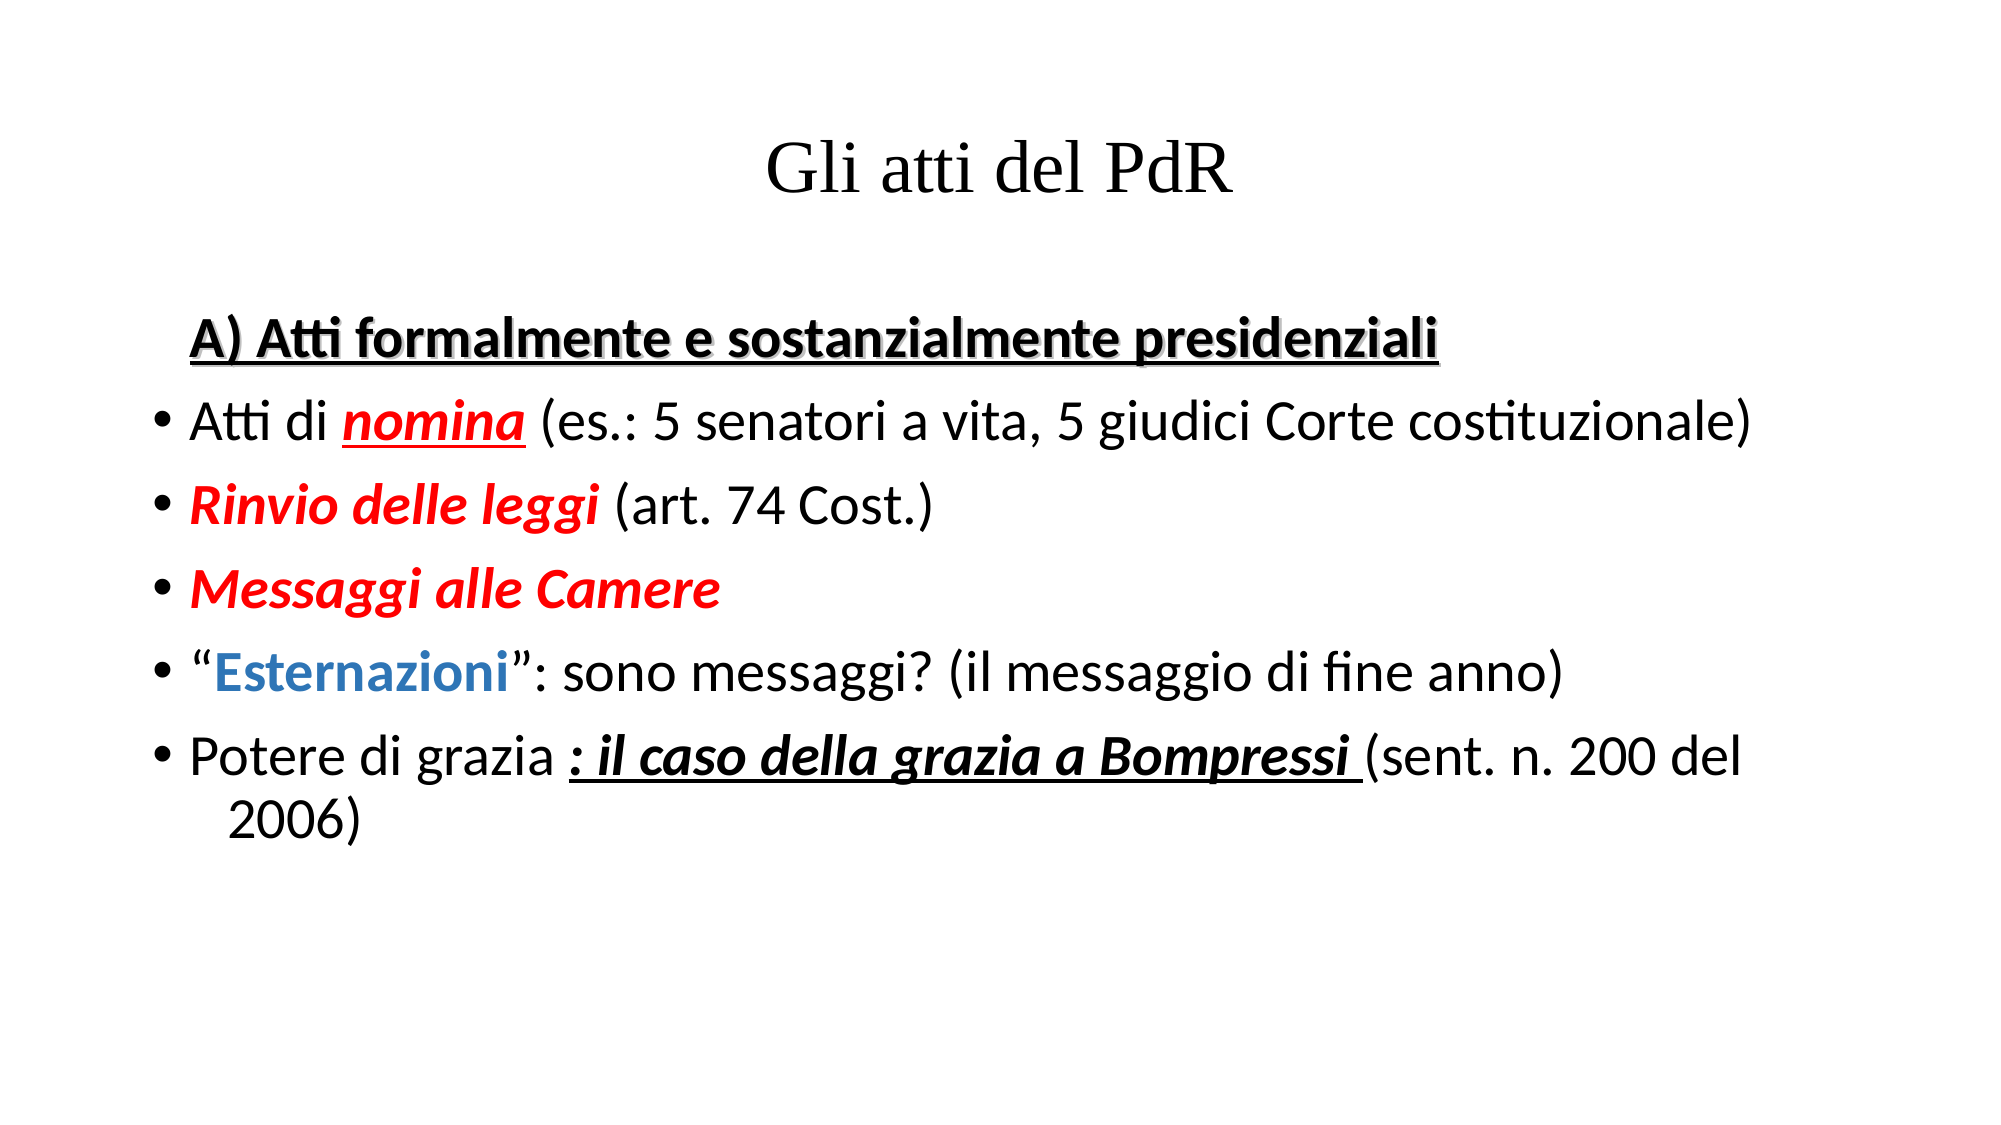

# Gli atti del PdR
A) Atti formalmente e sostanzialmente presidenziali
Atti di nomina (es.: 5 senatori a vita, 5 giudici Corte costituzionale)
Rinvio delle leggi (art. 74 Cost.)
Messaggi alle Camere
“Esternazioni”: sono messaggi? (il messaggio di fine anno)
Potere di grazia : il caso della grazia a Bompressi (sent. n. 200 del 2006)